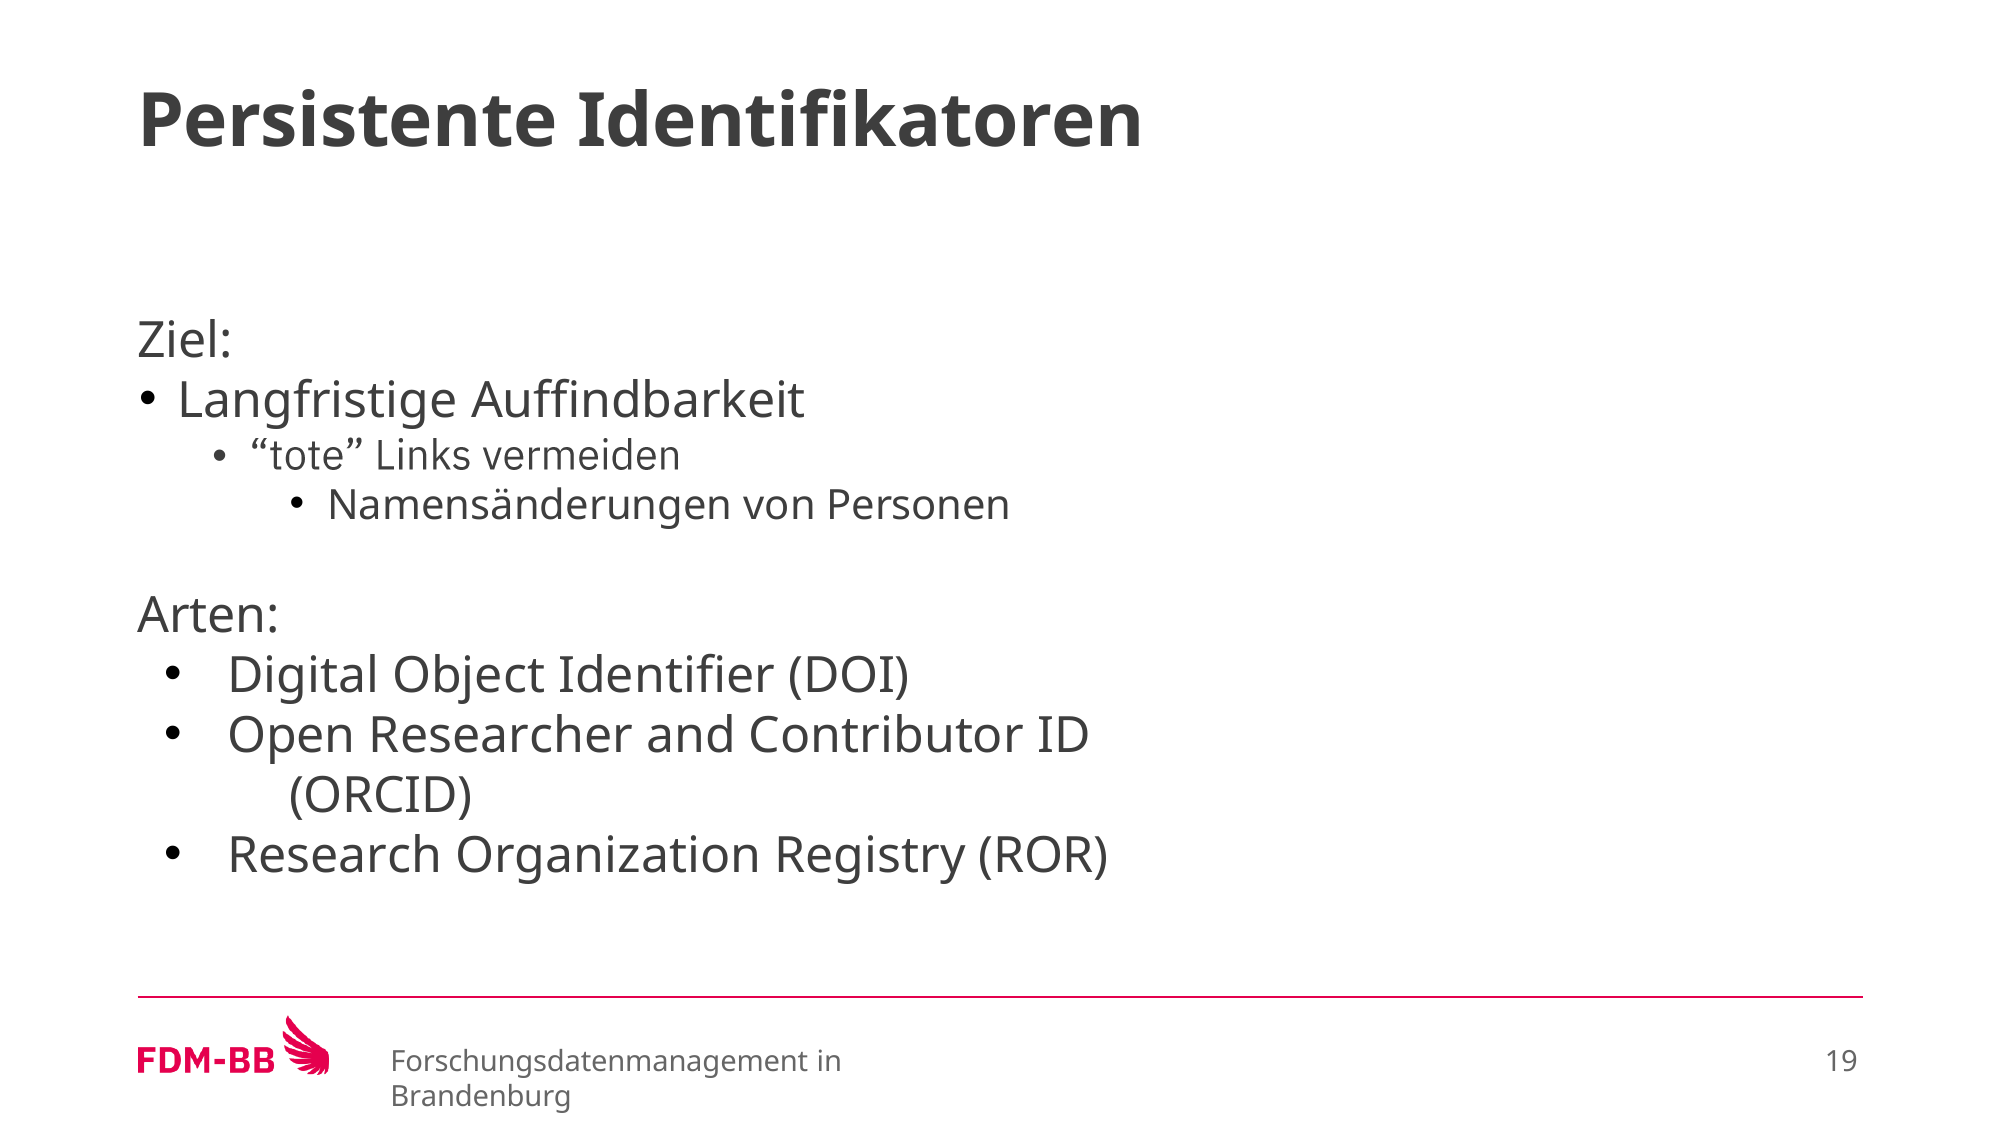

# Persistente Identifikatoren
Ziel:
Langfristige Auffindbarkeit
•
Namensänderungen von Personen
Arten:
Digital Object Identifier (DOI)
Open Researcher and Contributor ID (ORCID)
Research Organization Registry (ROR)
Forschungsdatenmanagement in Brandenburg
19